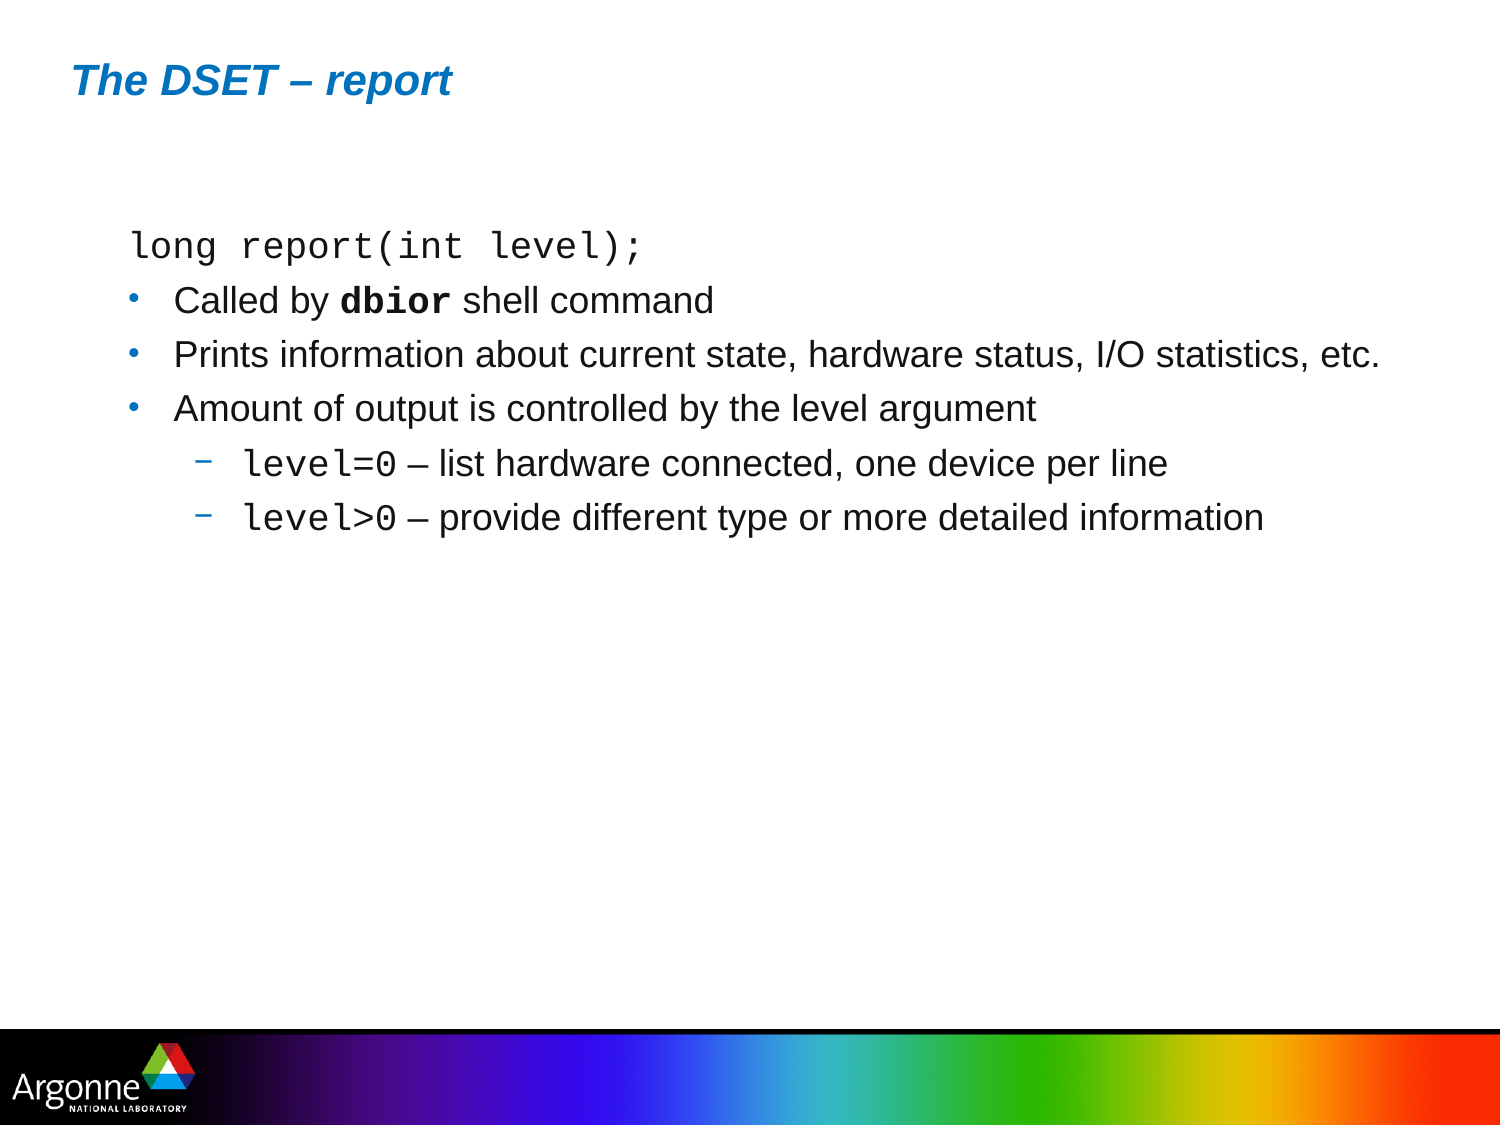

# The DSET – report
long report(int level);
Called by dbior shell command
Prints information about current state, hardware status, I/O statistics, etc.
Amount of output is controlled by the level argument
level=0 – list hardware connected, one device per line
level>0 – provide different type or more detailed information